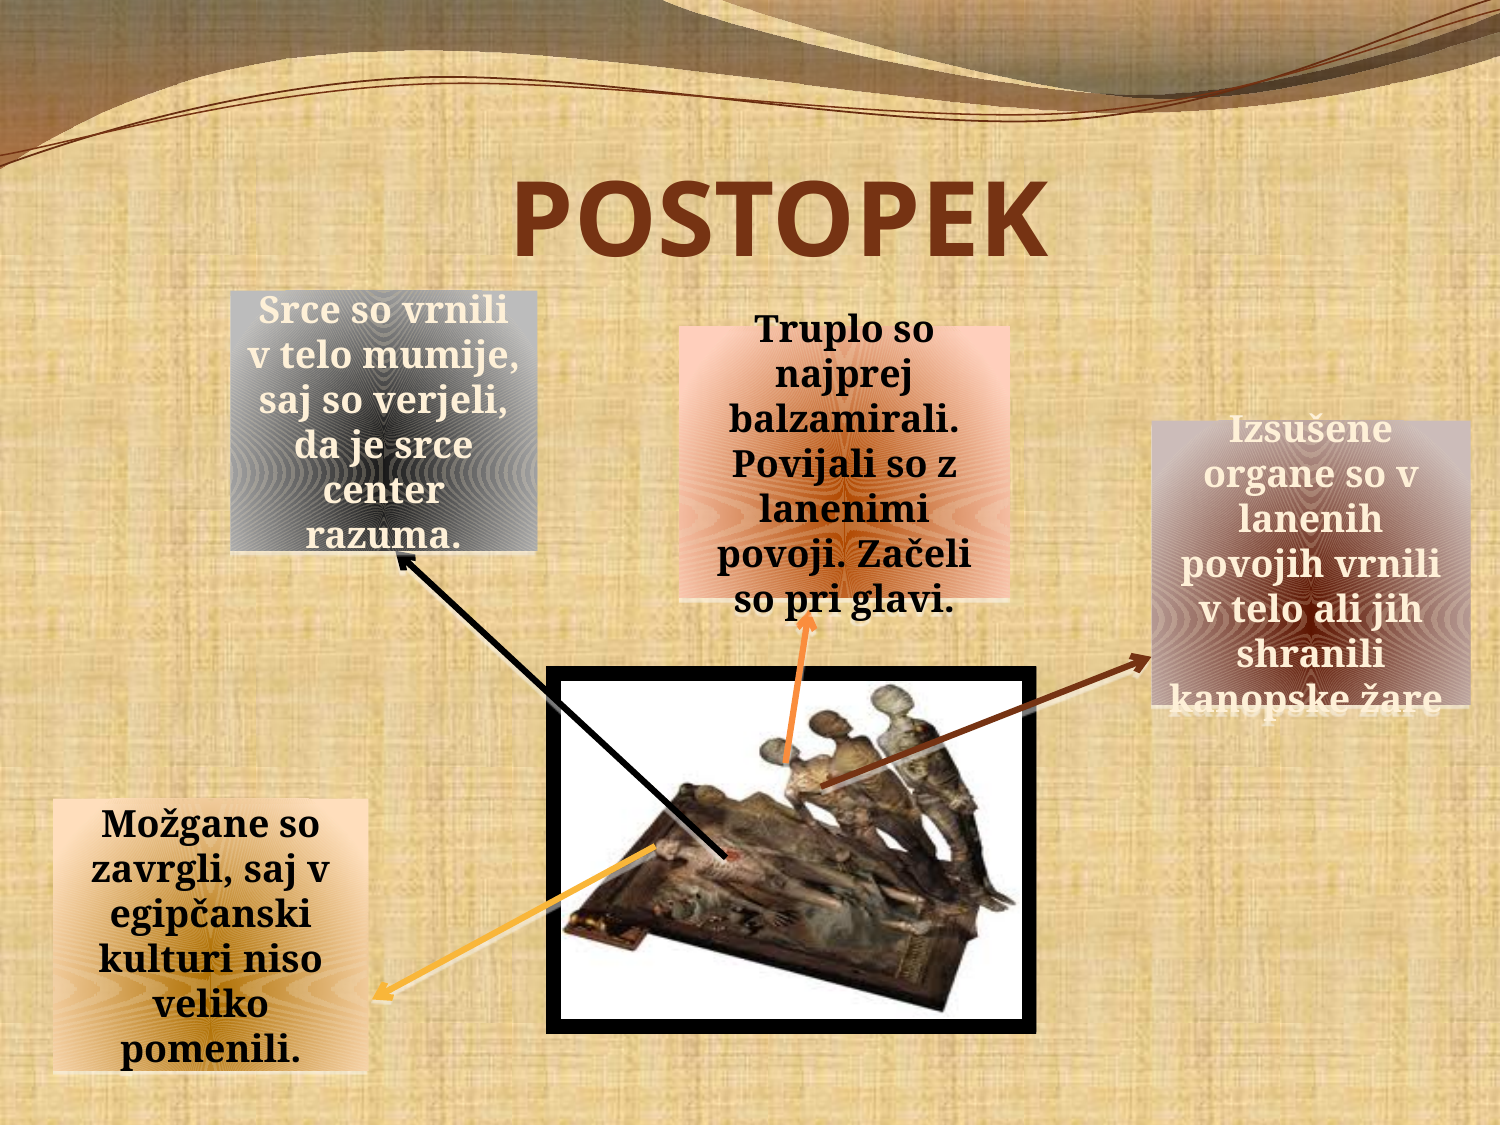

# POSTOPEK
Srce so vrnili v telo mumije, saj so verjeli, da je srce center razuma.
Truplo so najprej balzamirali. Povijali so z lanenimi povoji. Začeli so pri glavi.
Izsušene organe so v lanenih povojih vrnili v telo ali jih shranili kanopske žare
Možgane so zavrgli, saj v egipčanski kulturi niso veliko pomenili.